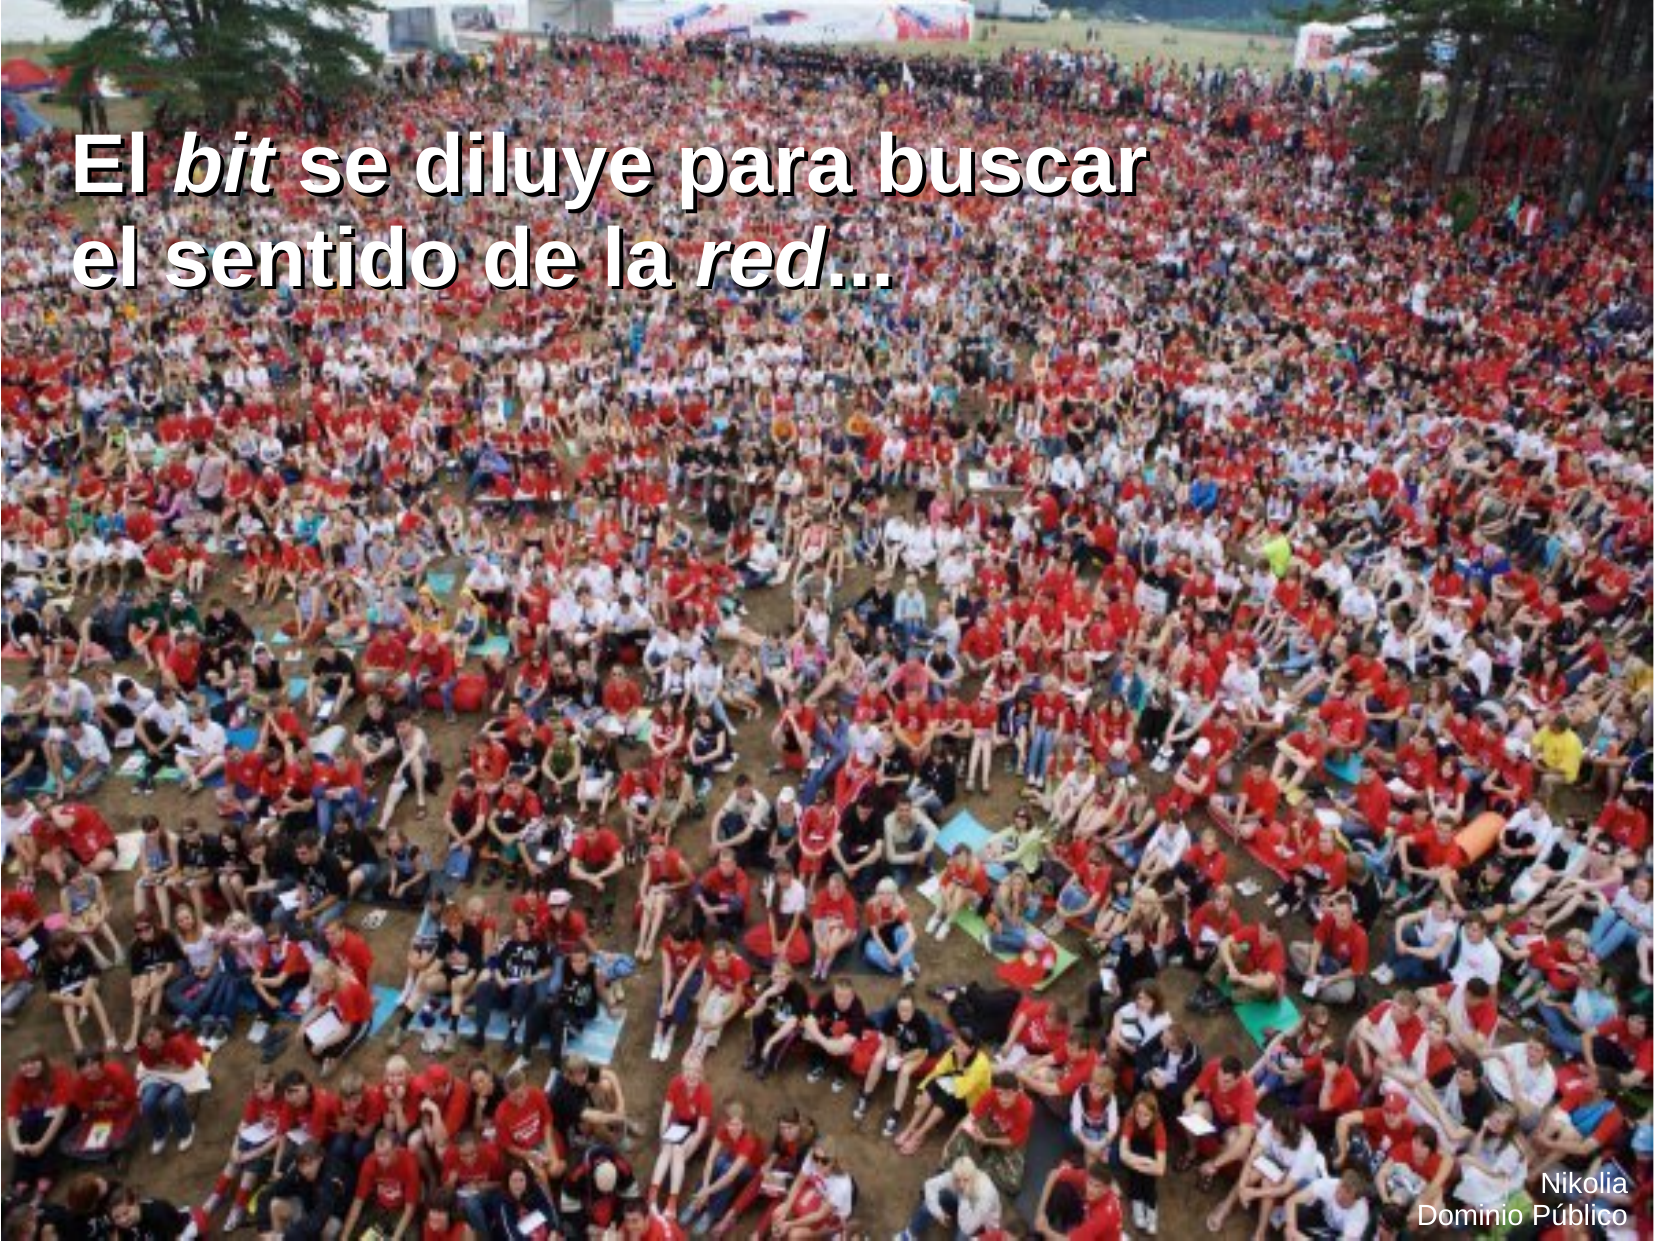

# El bit se diluye para buscar el sentido de la red...
Nikolia
Dominio Público